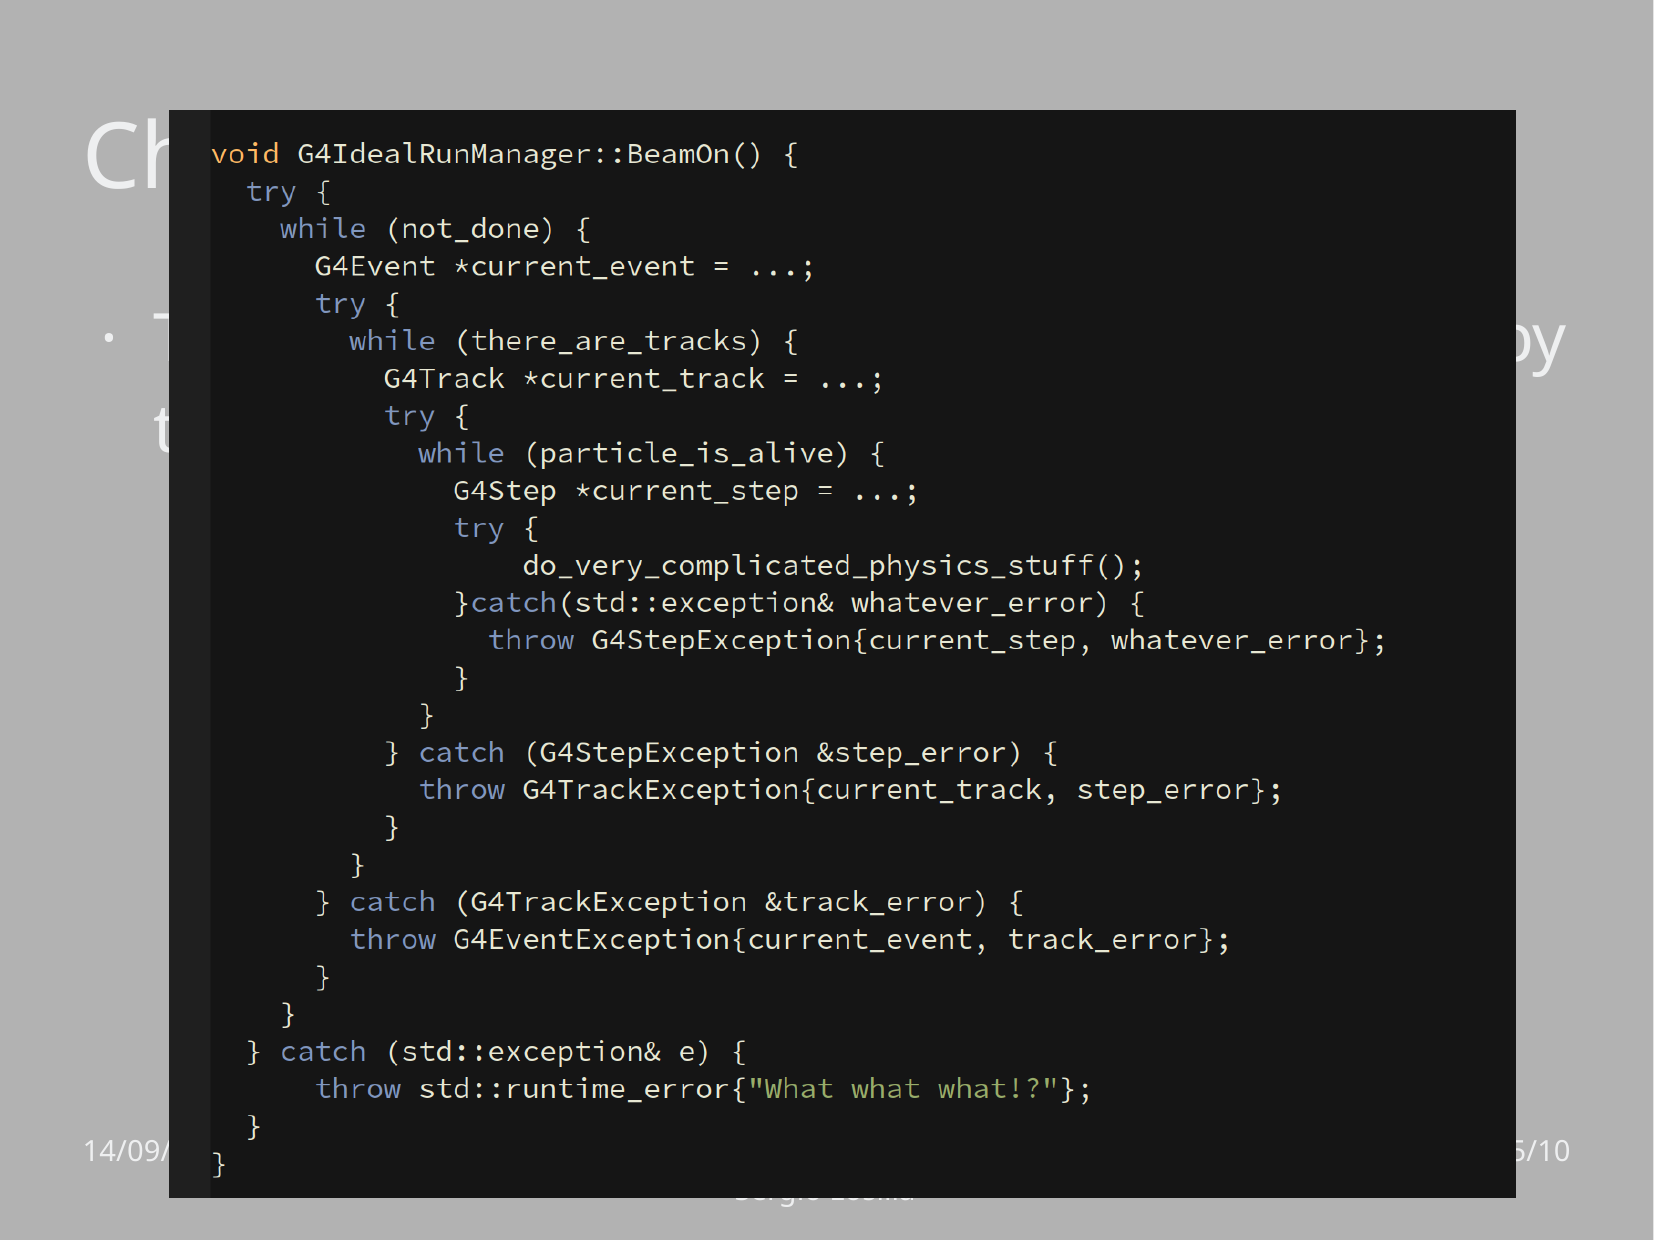

# Challenge 1: Adding context
The context information must be provided by the run manager
5